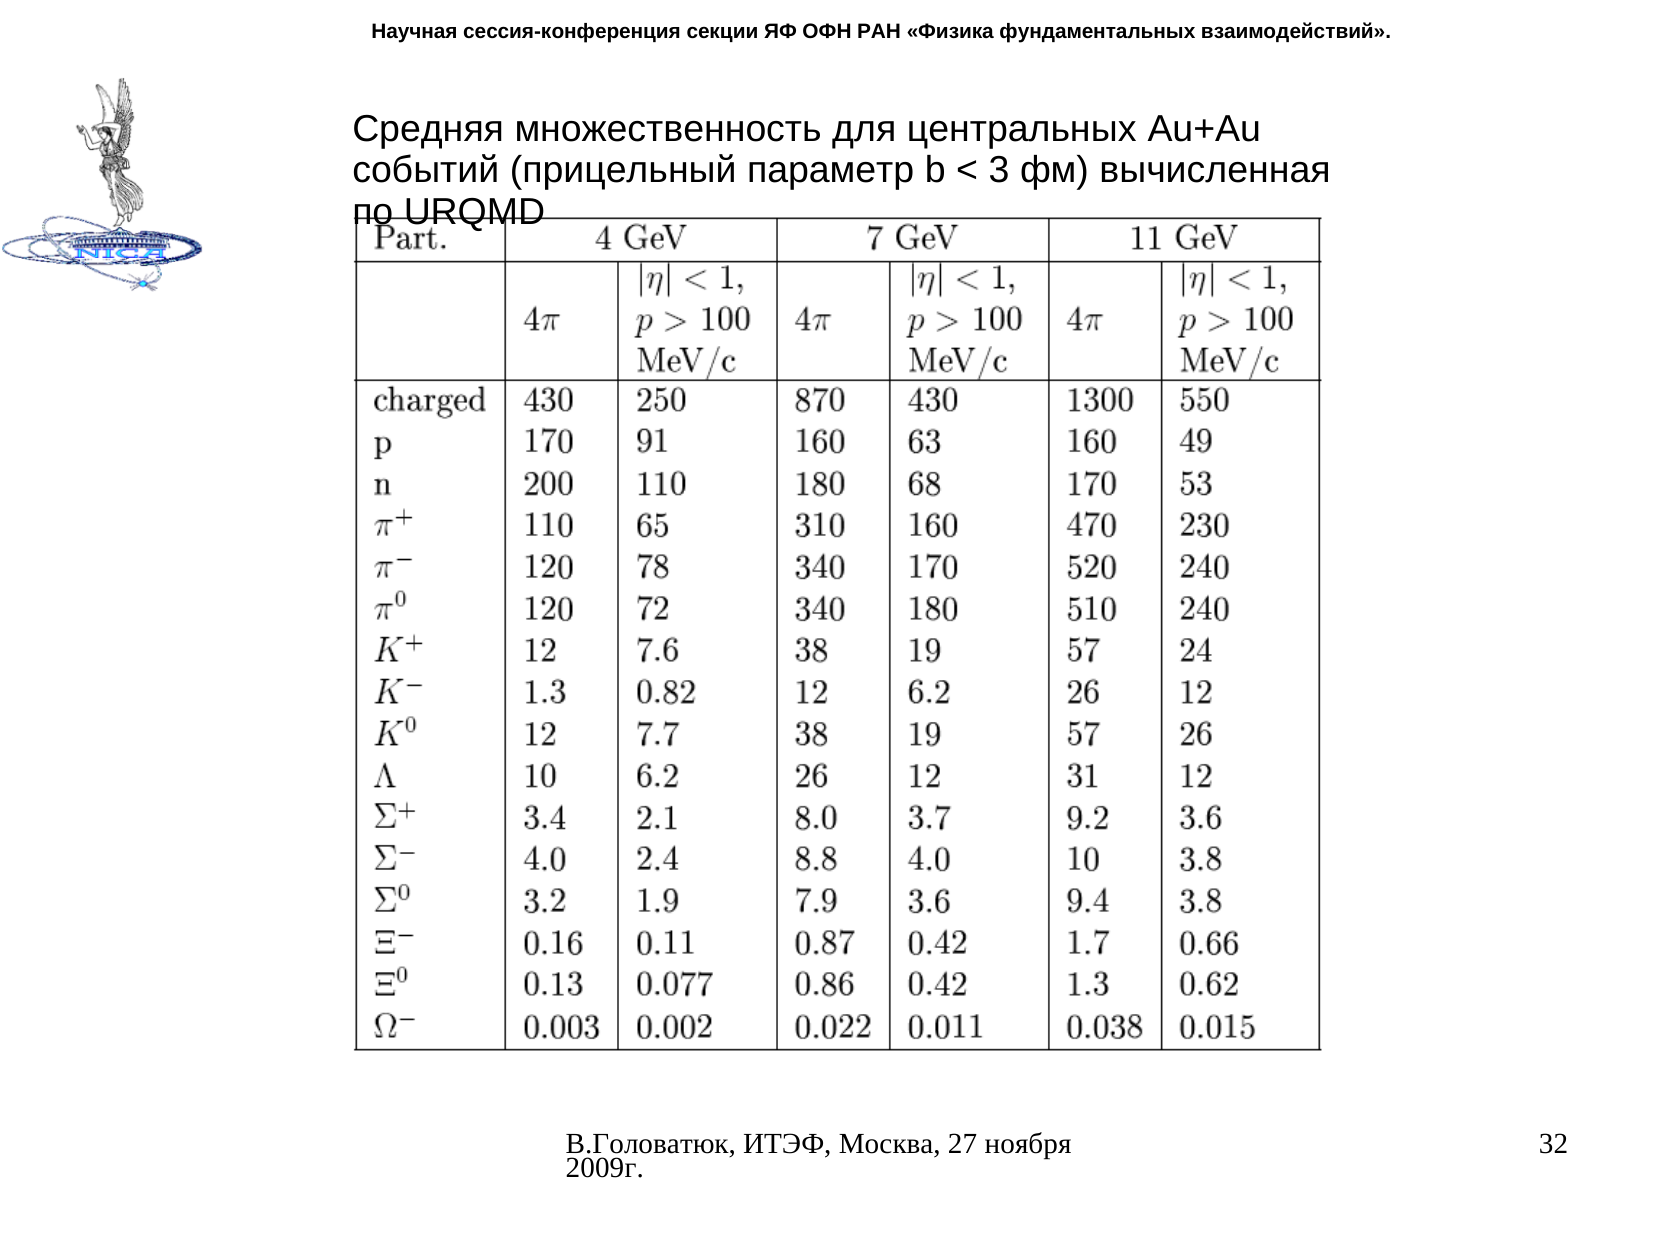

# Научная сессия-конференция секции ЯФ ОФН РАН «Физика фундаментальных взаимодействий».
Средняя множественность для центральных Au+Au событий (прицельный параметр b < 3 фм) вычисленная по URQMD
В.Головатюк, ИТЭФ, Москва, 27 ноября 2009г.
32